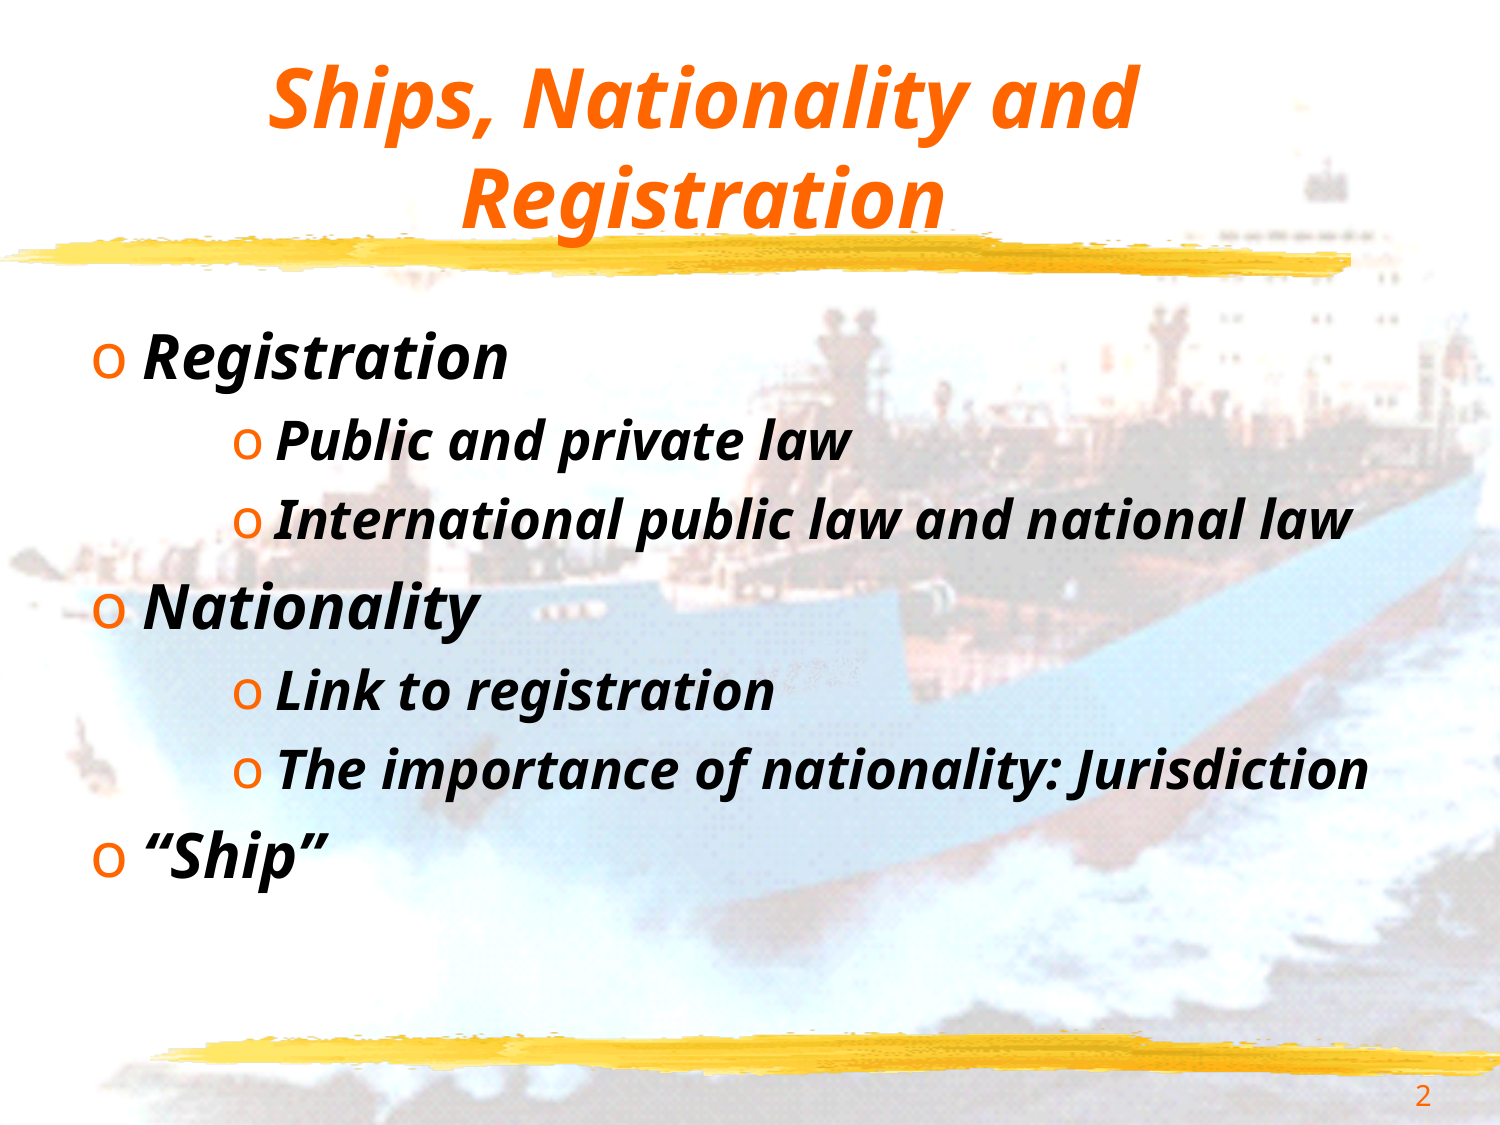

# Ships, Nationality and Registration
Registration
Public and private law
International public law and national law
Nationality
Link to registration
The importance of nationality: Jurisdiction
“Ship”